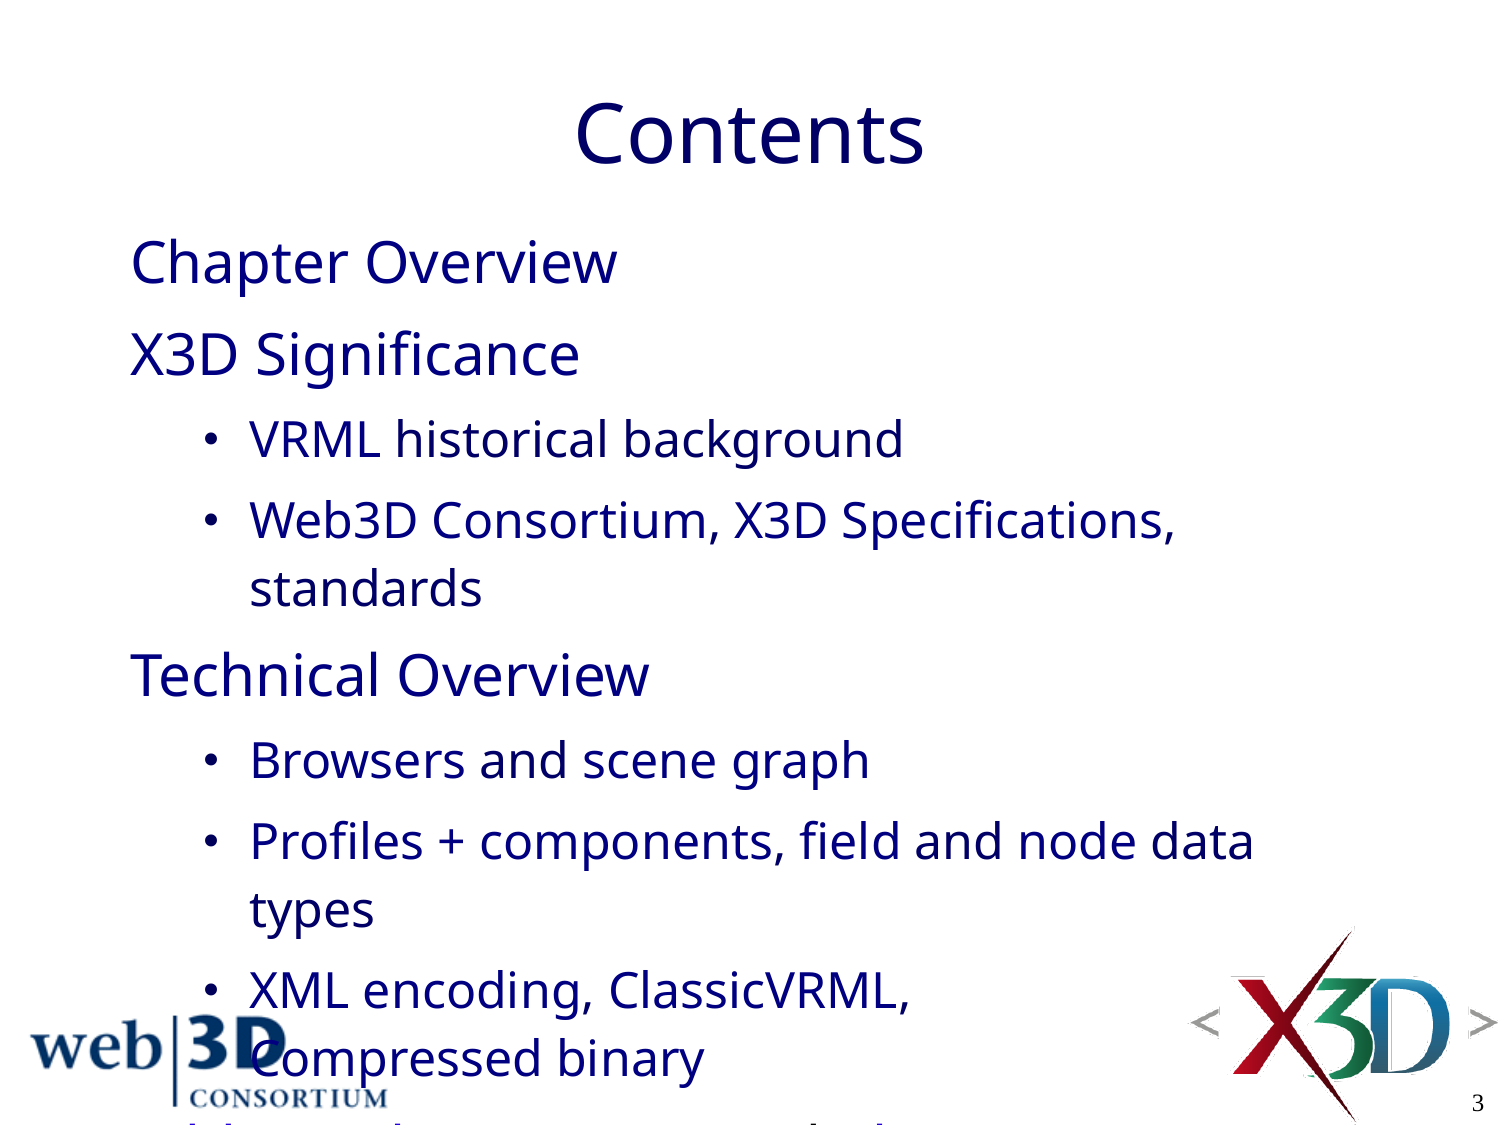

# Contents
Chapter Overview
X3D Significance
VRML historical background
Web3D Consortium, X3D Specifications, standards
Technical Overview
Browsers and scene graph
Profiles + components, field and node data types
XML encoding, ClassicVRML, Compressed binary
Additional Resources and Chapter Summary
References and Book testimonials